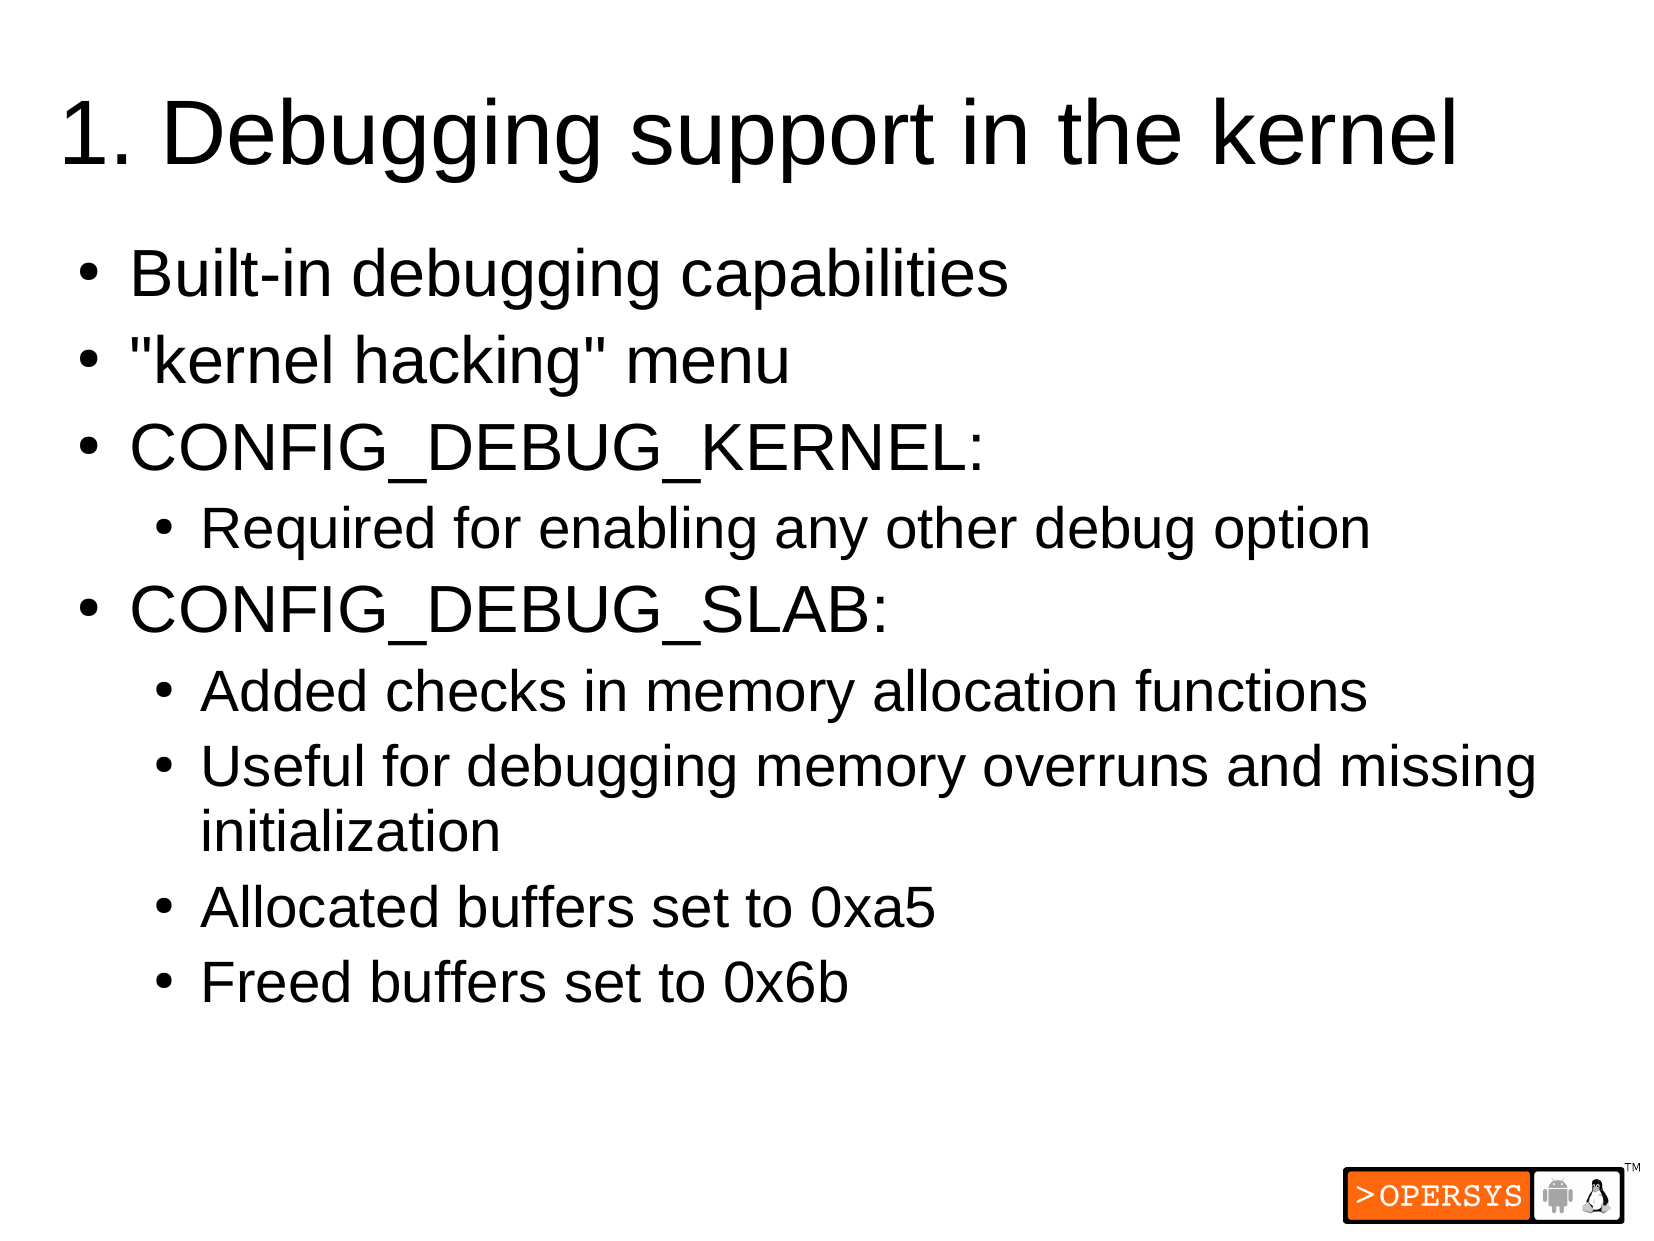

# 1. Debugging support in the kernel
Built-in debugging capabilities
"kernel hacking" menu
CONFIG_DEBUG_KERNEL:
Required for enabling any other debug option
CONFIG_DEBUG_SLAB:
Added checks in memory allocation functions
Useful for debugging memory overruns and missing initialization
Allocated buffers set to 0xa5
Freed buffers set to 0x6b